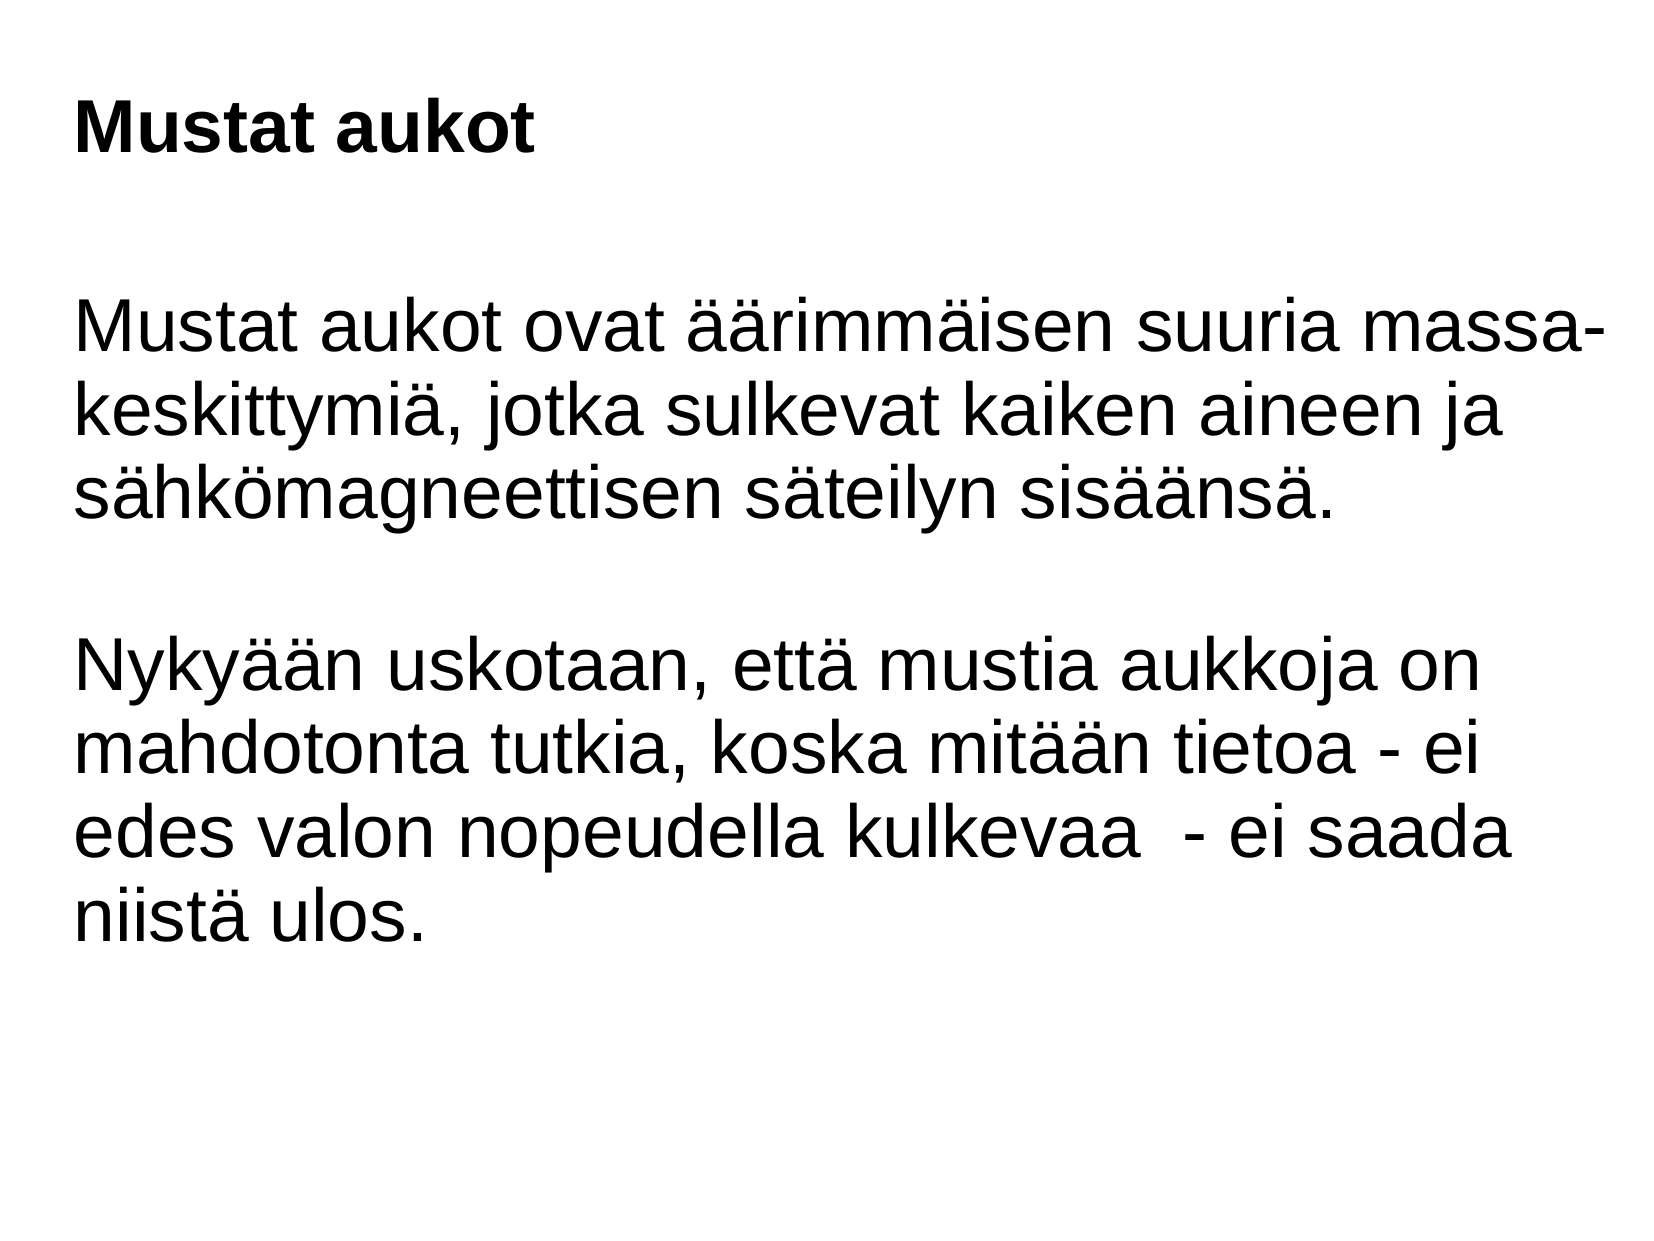

Mustat aukot
Mustat aukot ovat äärimmäisen suuria massa-keskittymiä, jotka sulkevat kaiken aineen ja sähkömagneettisen säteilyn sisäänsä.
Nykyään uskotaan, että mustia aukkoja on mahdotonta tutkia, koska mitään tietoa - ei edes valon nopeudella kulkevaa - ei saada niistä ulos.